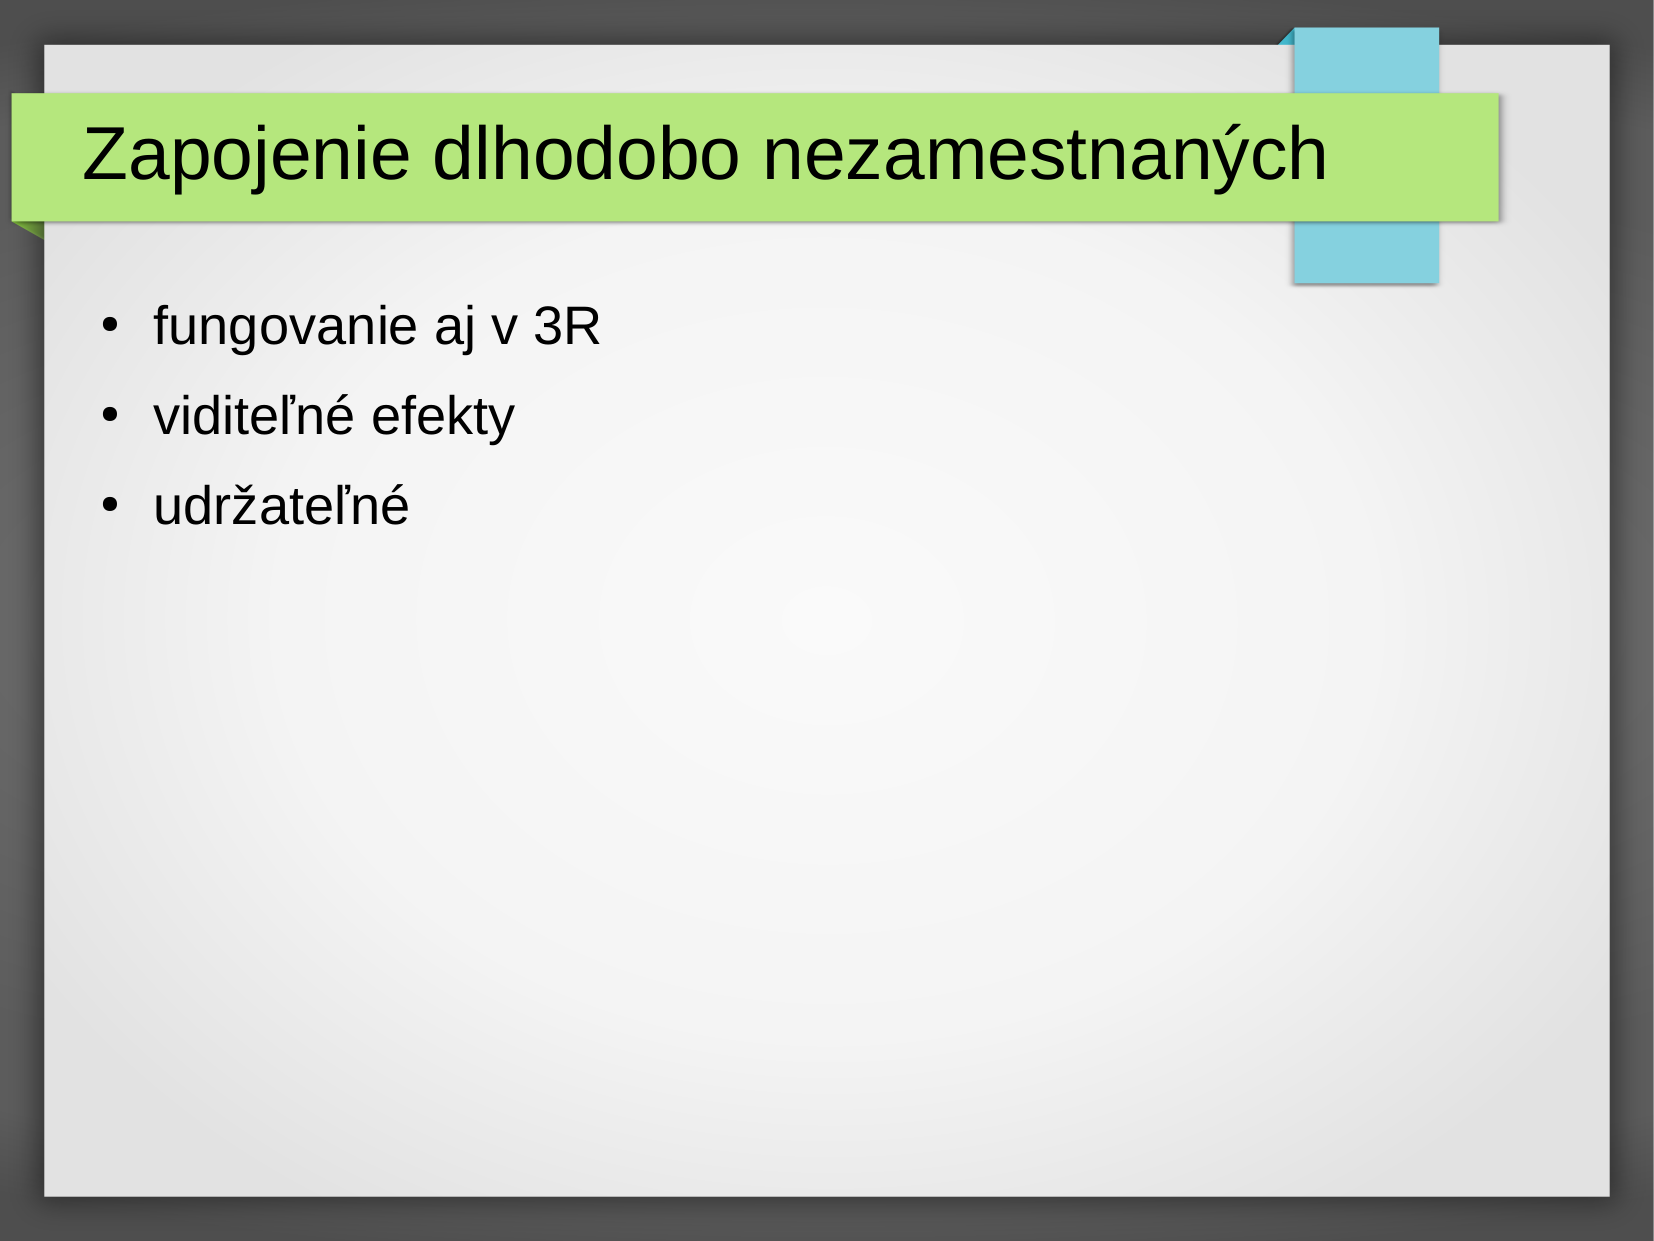

# Zapojenie dlhodobo nezamestnaných
fungovanie aj v 3R
viditeľné efekty
udržateľné